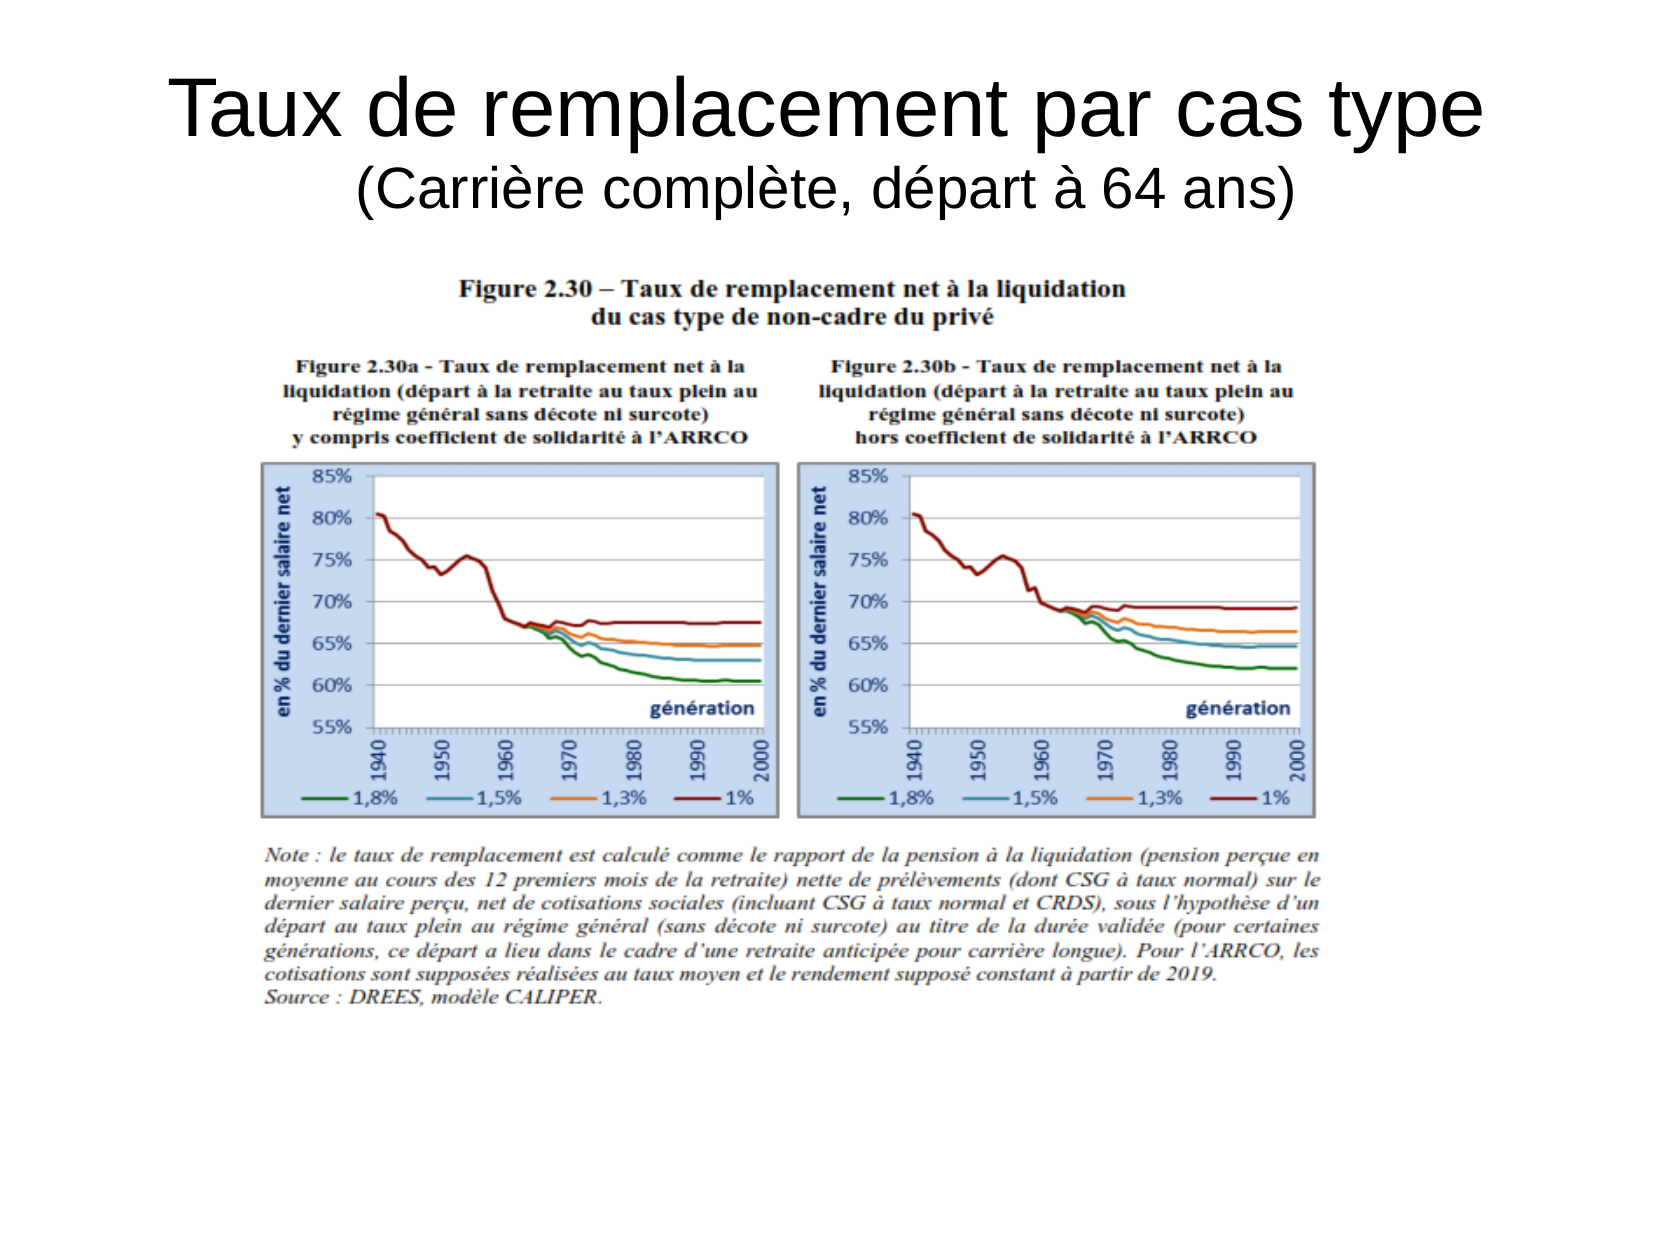

# Taux de remplacement par cas type (Carrière complète, départ à 64 ans)